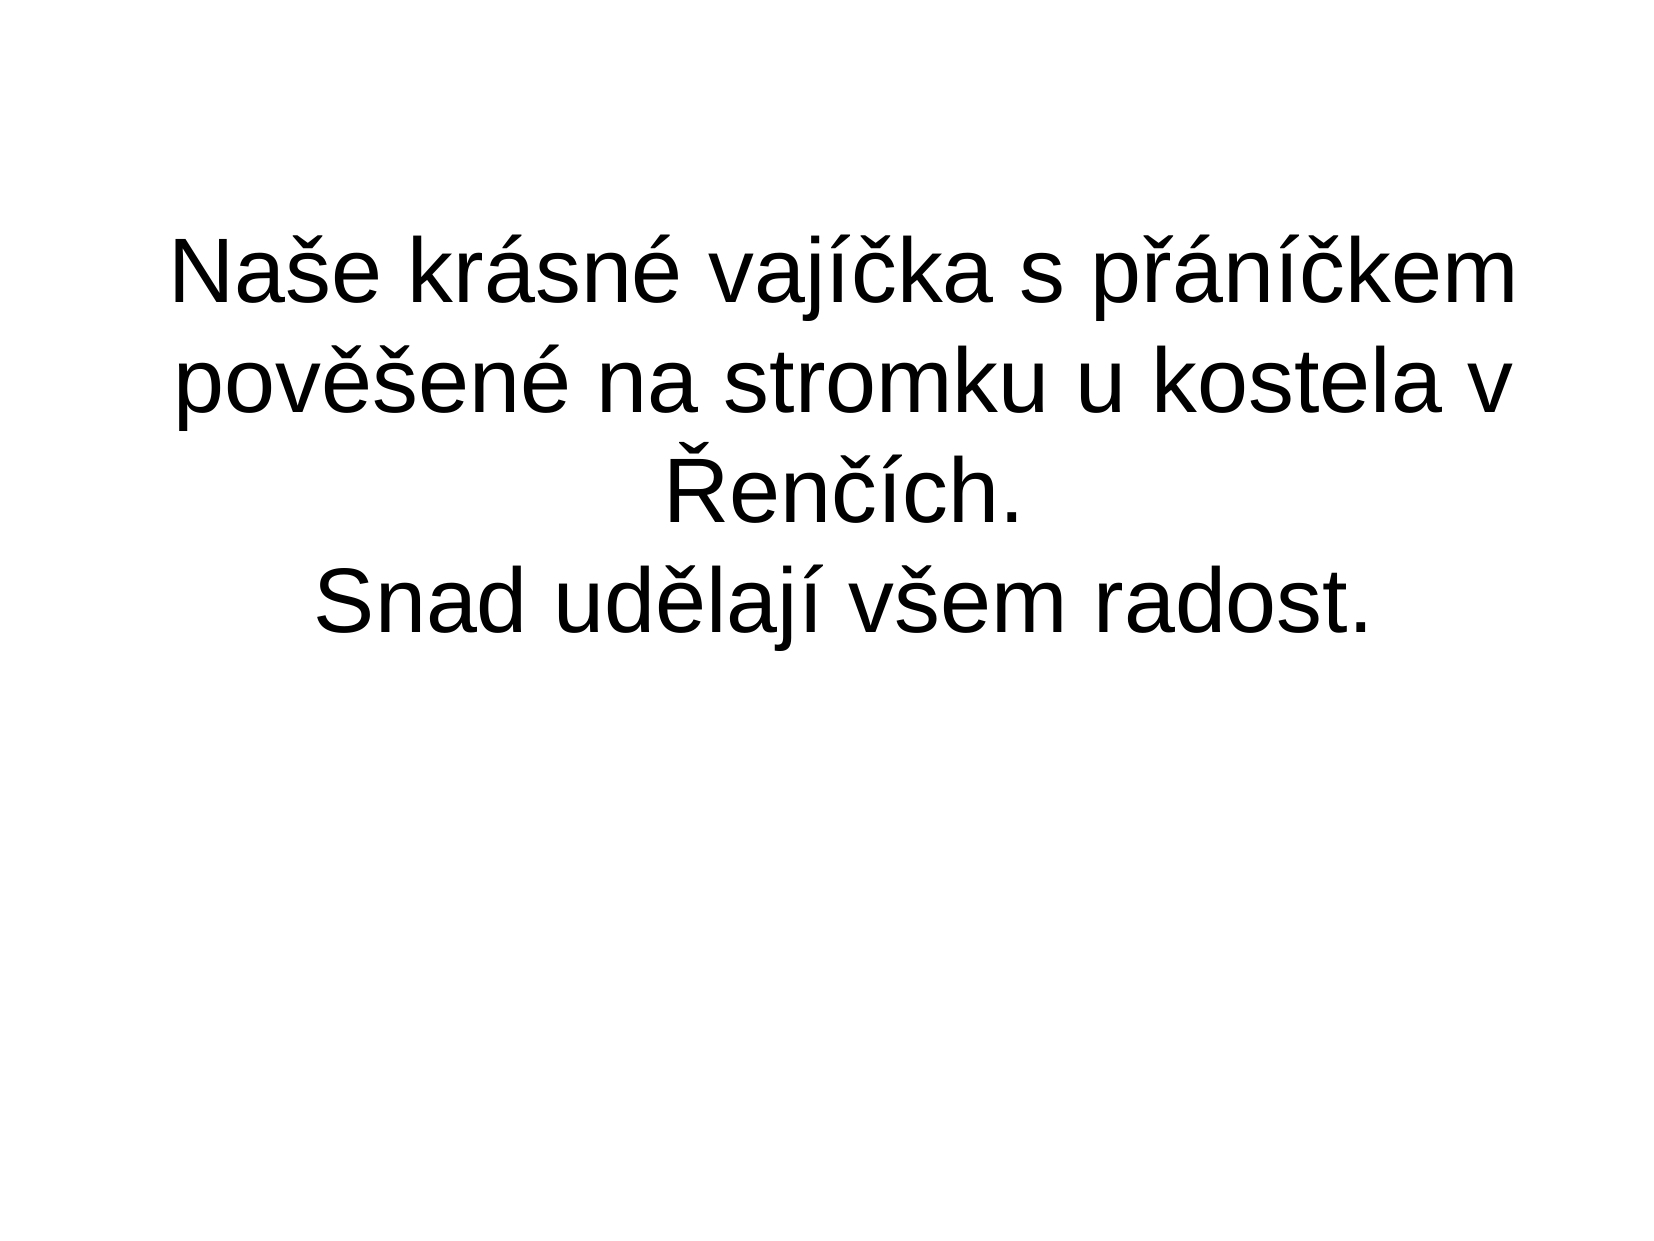

# Naše krásné vajíčka s přáníčkem pověšené na stromku u kostela v Řenčích. Snad udělají všem radost.